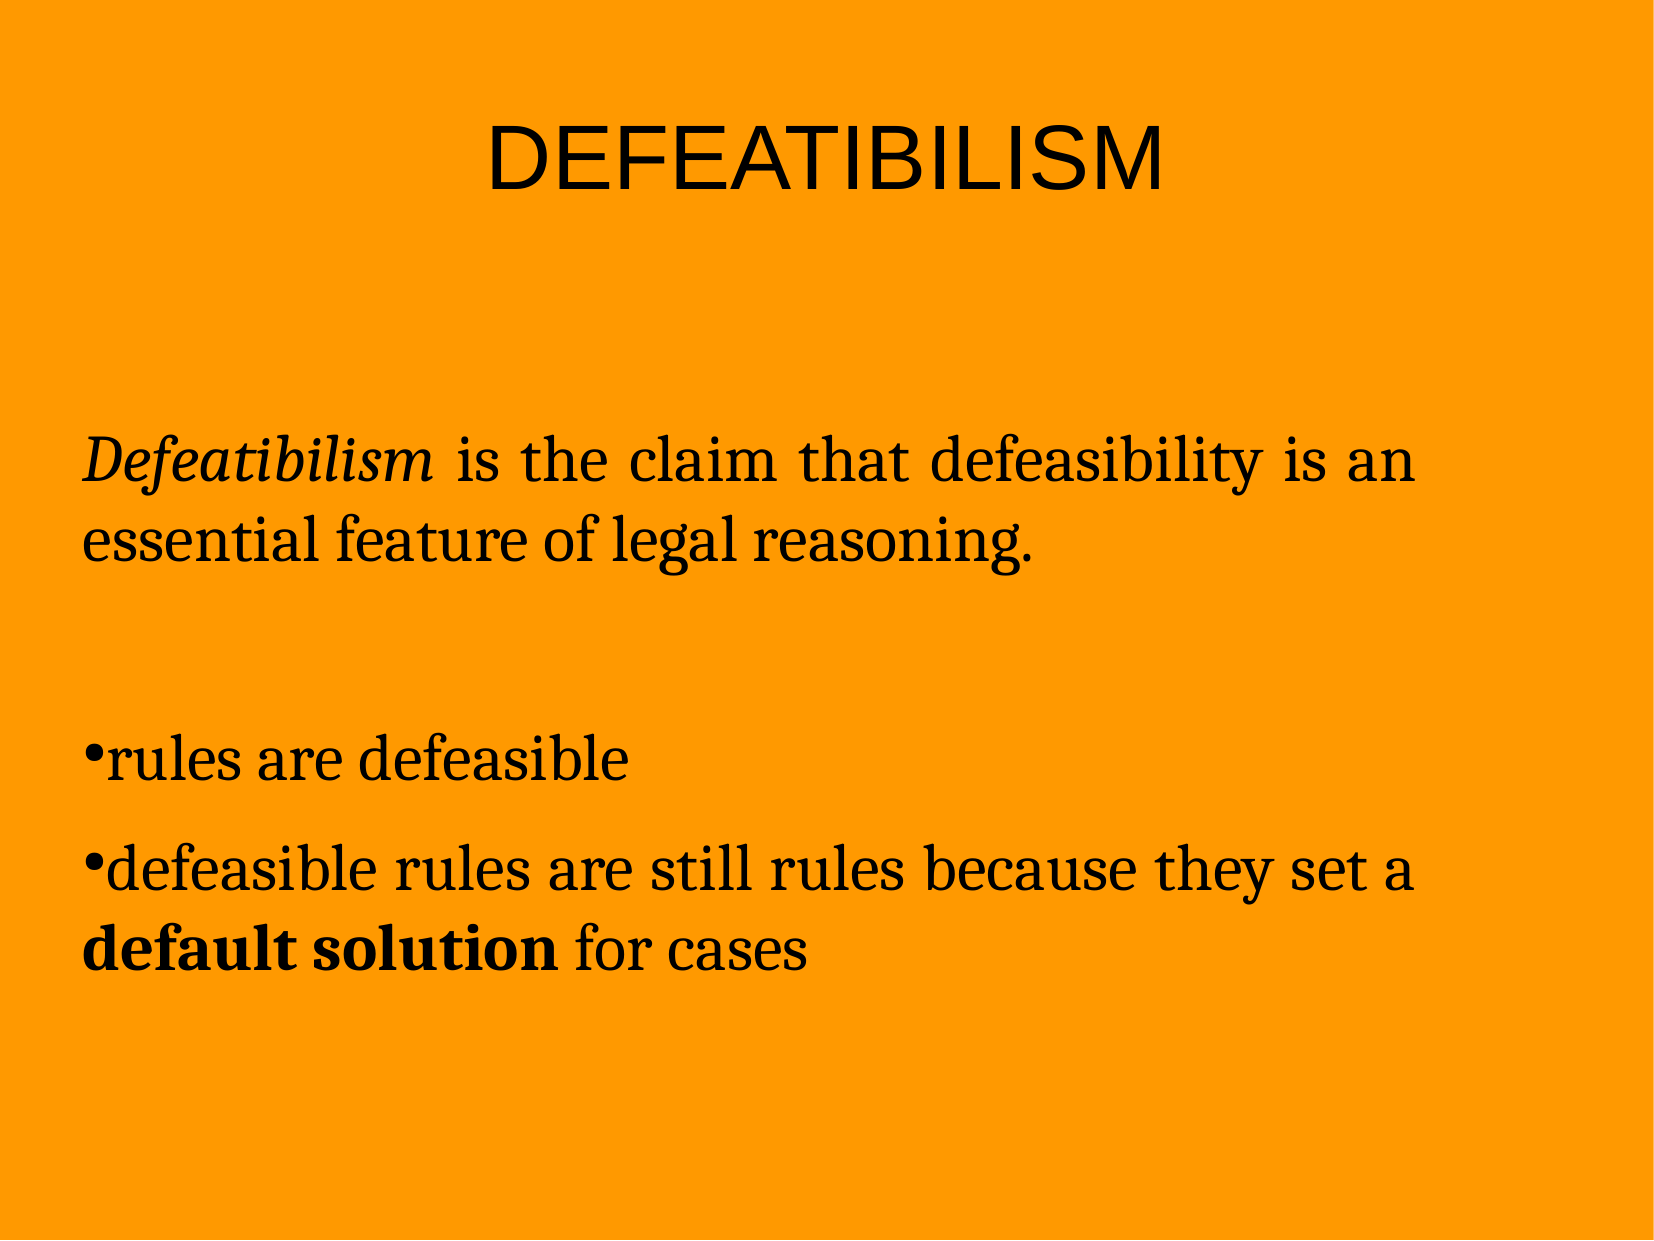

# DEFEATIBILISM
Defeatibilism is the claim that defeasibility is an essential feature of legal reasoning.
rules are defeasible
defeasible rules are still rules because they set a default solution for cases